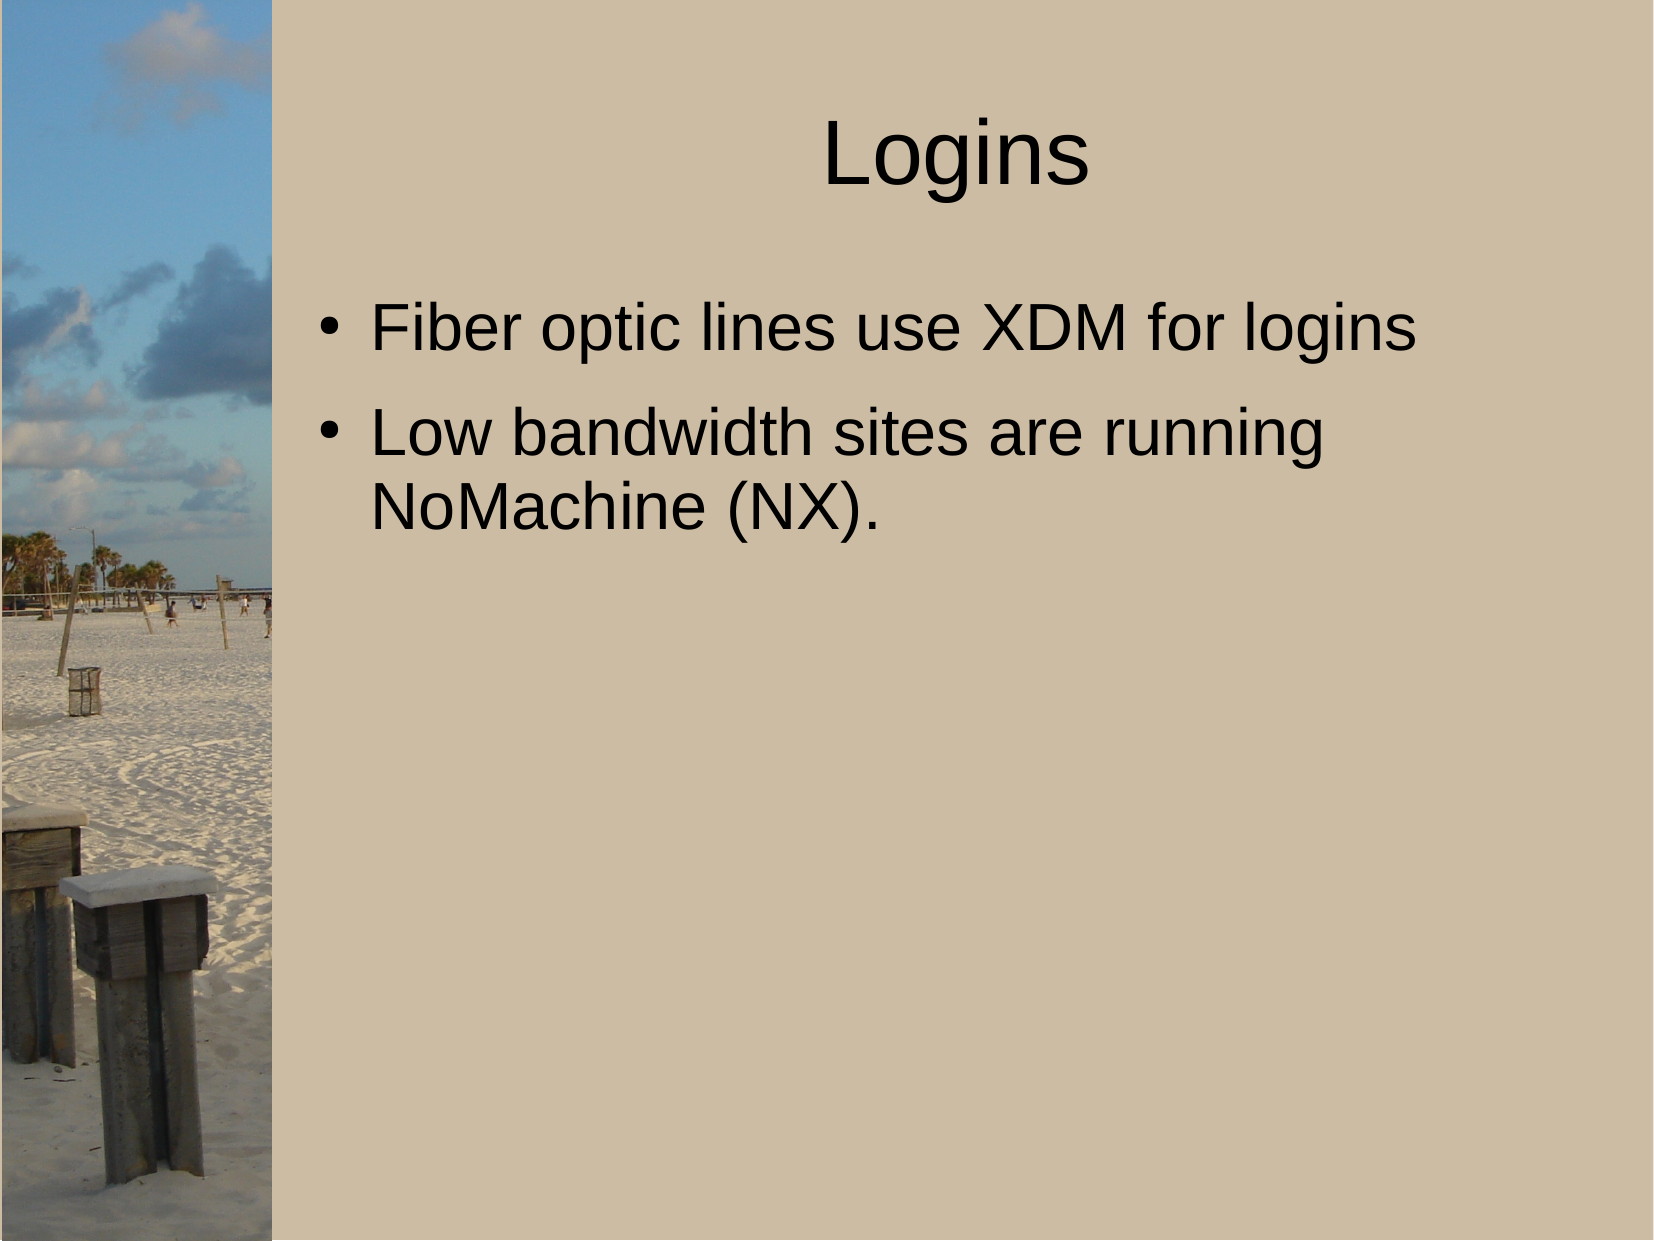

# Logins
Fiber optic lines use XDM for logins
Low bandwidth sites are running NoMachine (NX).